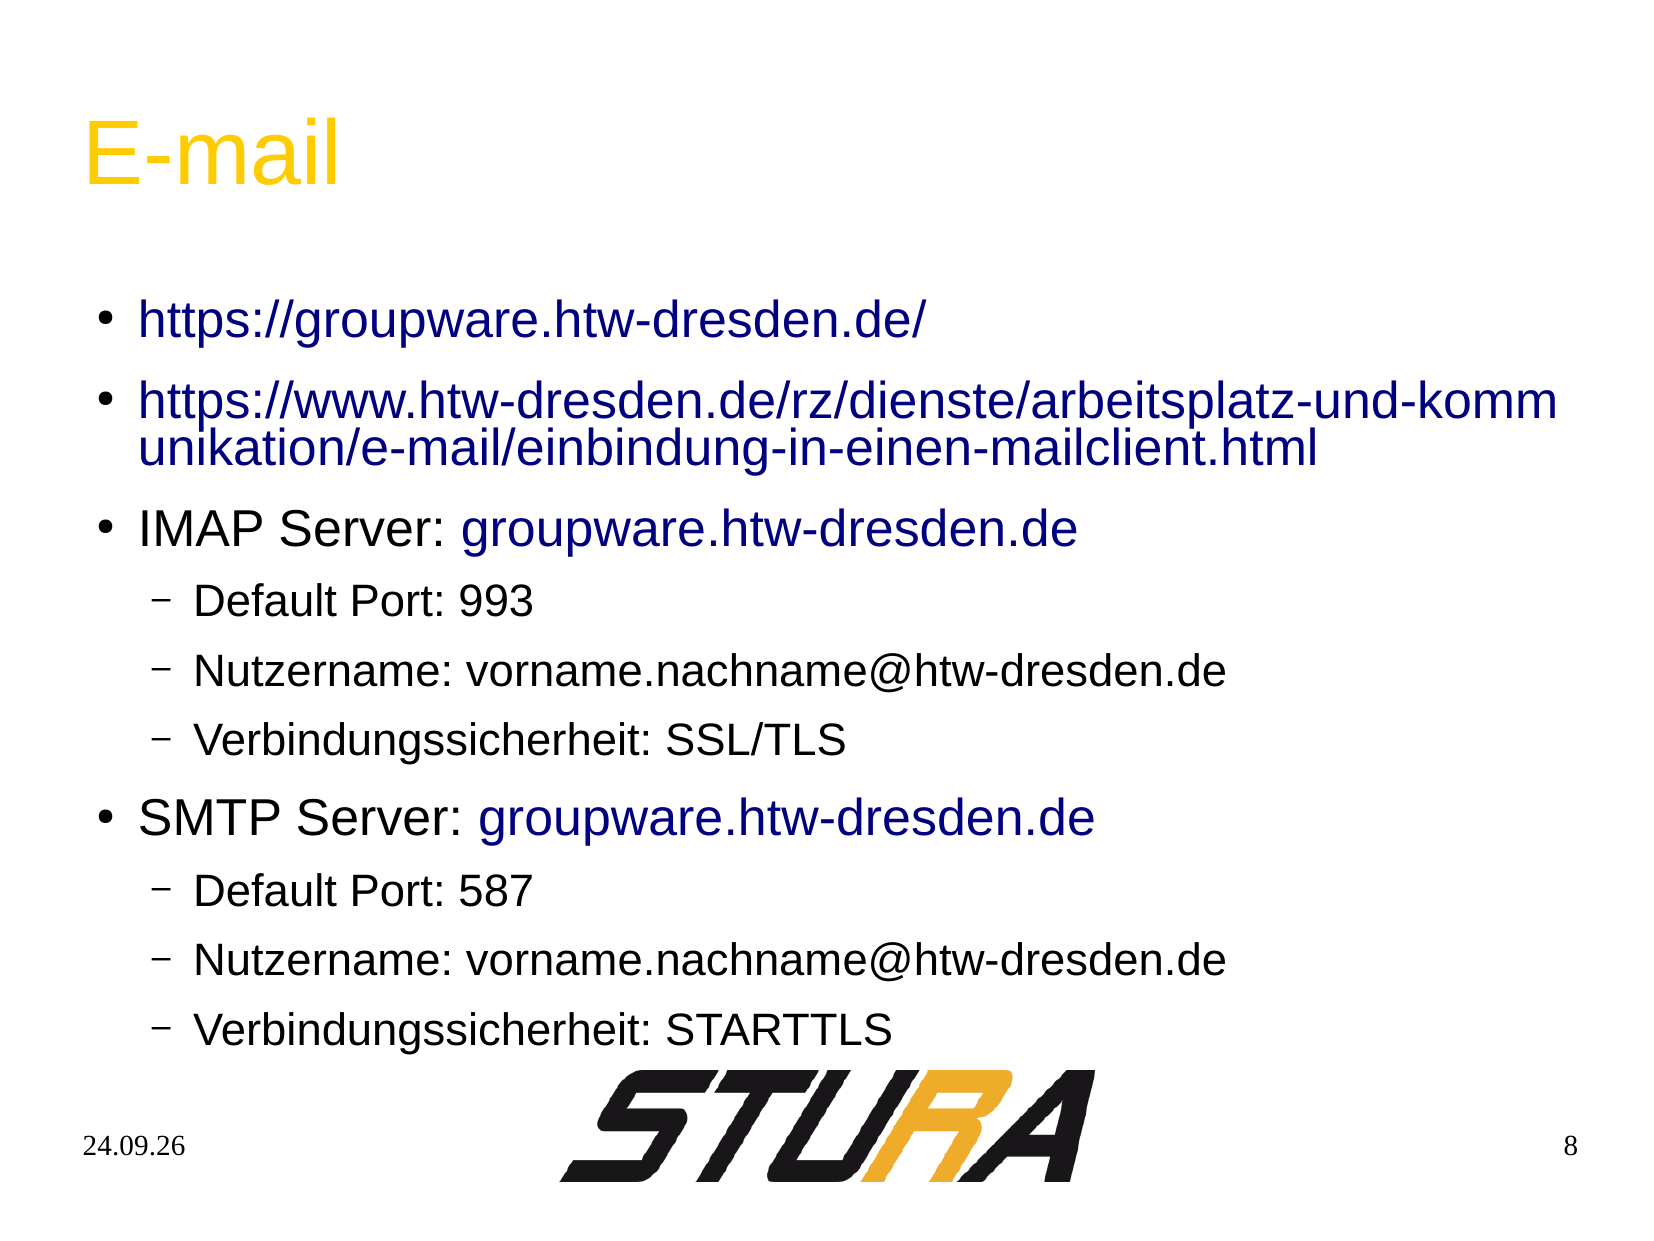

# E-mail
https://groupware.htw-dresden.de/
https://www.htw-dresden.de/rz/dienste/arbeitsplatz-und-kommunikation/e-mail/einbindung-in-einen-mailclient.html
IMAP Server: groupware.htw-dresden.de
Default Port: 993
Nutzername: vorname.nachname@htw-dresden.de
Verbindungssicherheit: SSL/TLS
SMTP Server: groupware.htw-dresden.de
Default Port: 587
Nutzername: vorname.nachname@htw-dresden.de
Verbindungssicherheit: STARTTLS